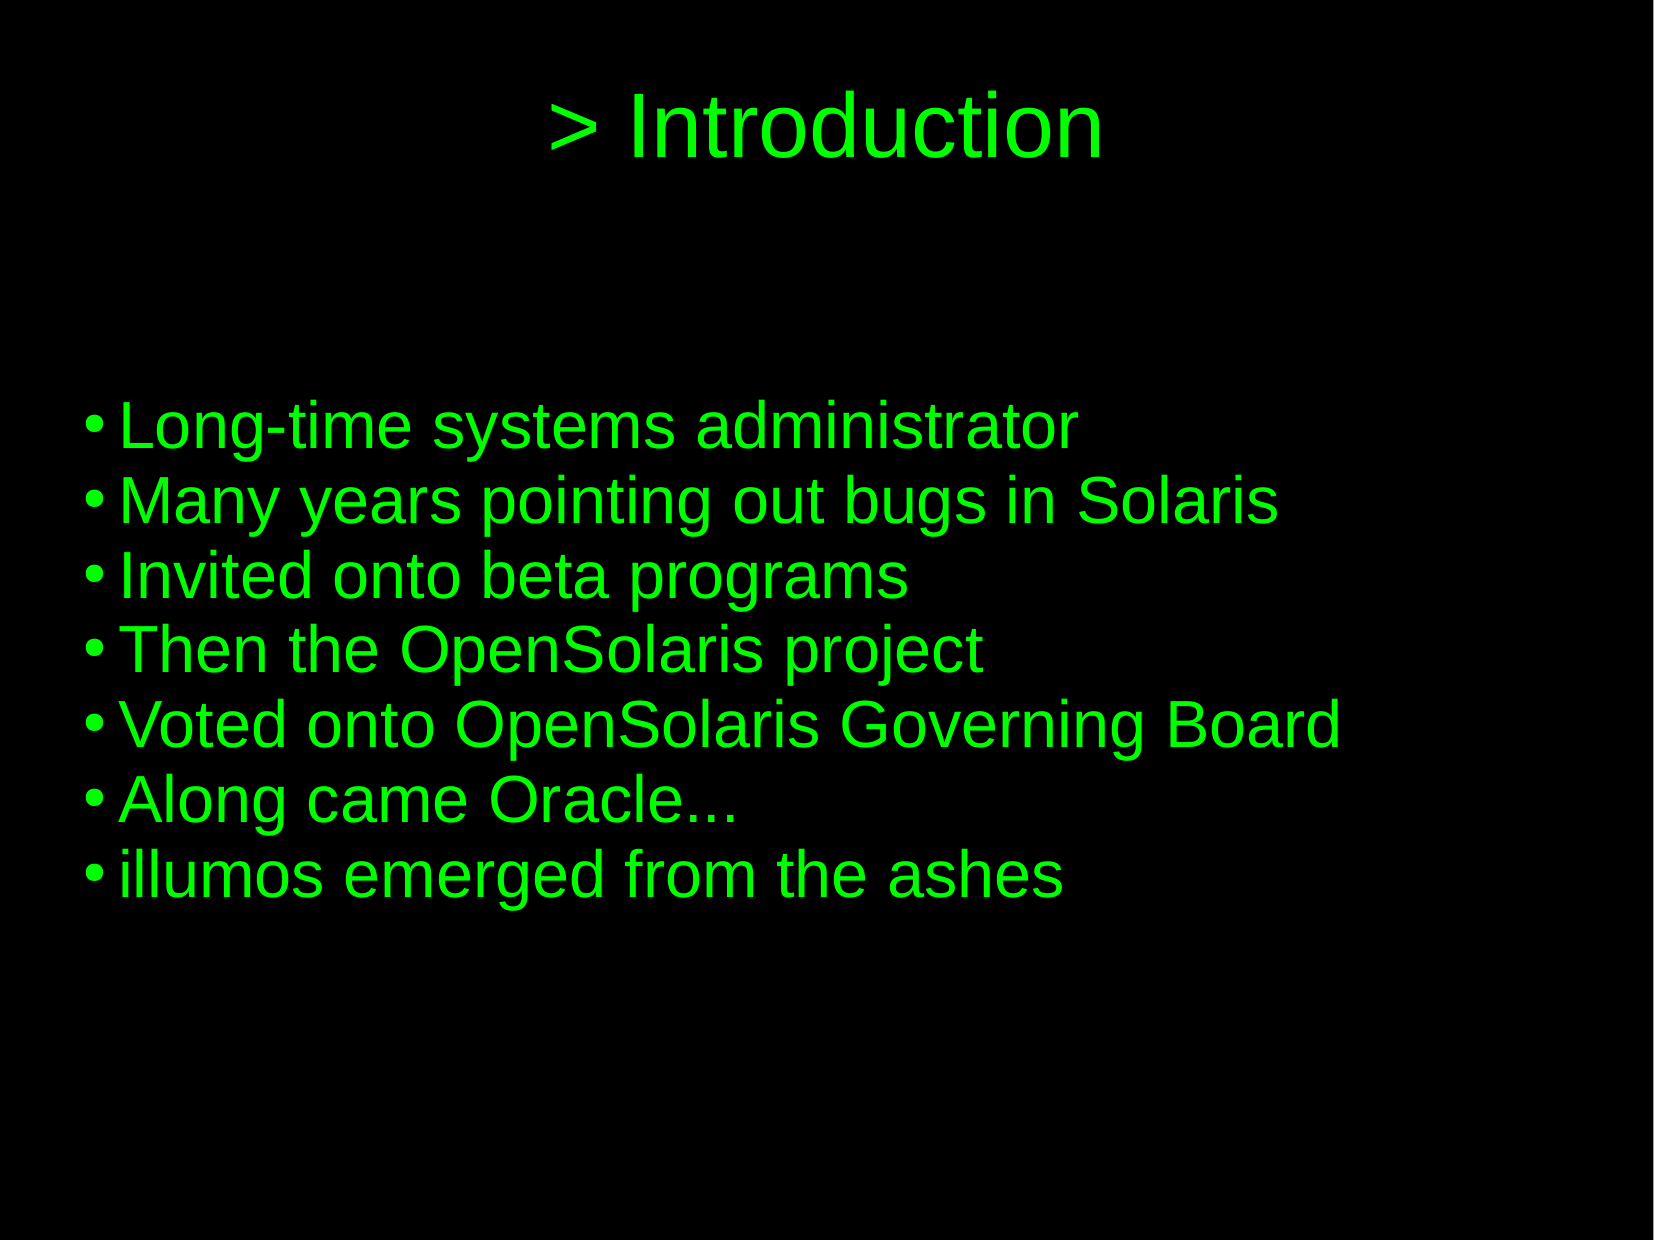

# > Introduction
Long-time systems administrator
Many years pointing out bugs in Solaris
Invited onto beta programs
Then the OpenSolaris project
Voted onto OpenSolaris Governing Board
Along came Oracle...
illumos emerged from the ashes